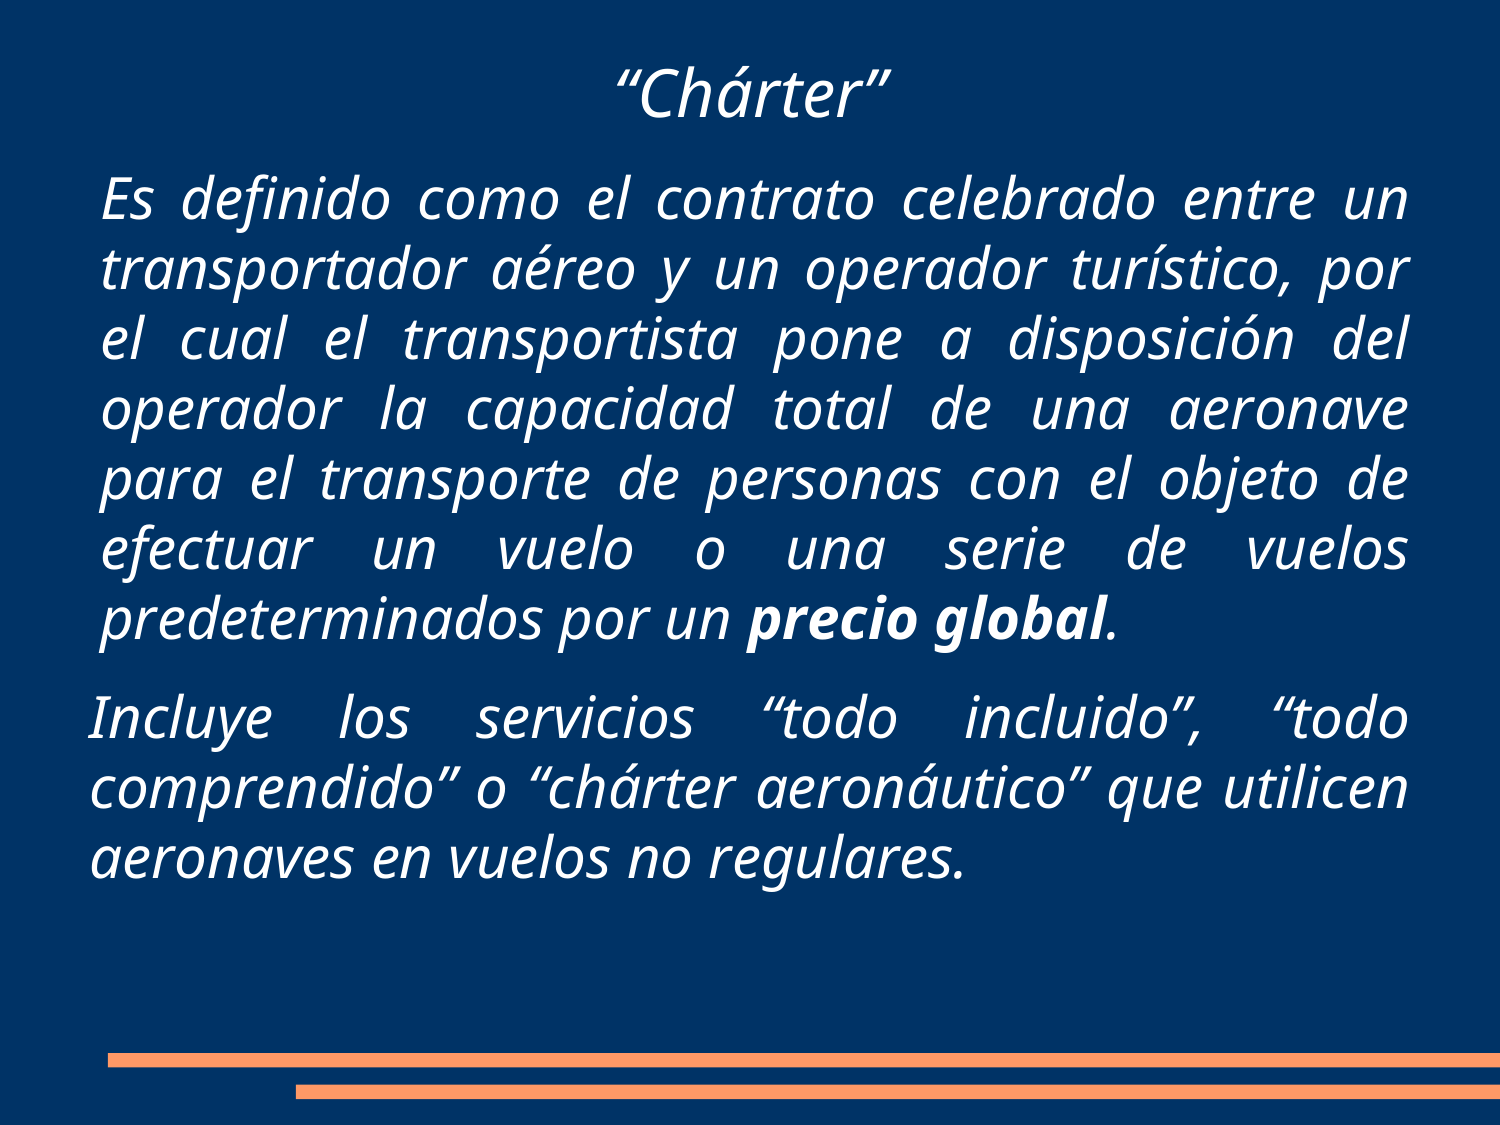

# “Chárter”
Es definido como el contrato celebrado entre un transportador aéreo y un operador turístico, por el cual el transportista pone a disposición del operador la capacidad total de una aeronave para el transporte de personas con el objeto de efectuar un vuelo o una serie de vuelos predeterminados por un precio global.
Incluye los servicios “todo incluido”, “todo comprendido” o “chárter aeronáutico” que utilicen aeronaves en vuelos no regulares.